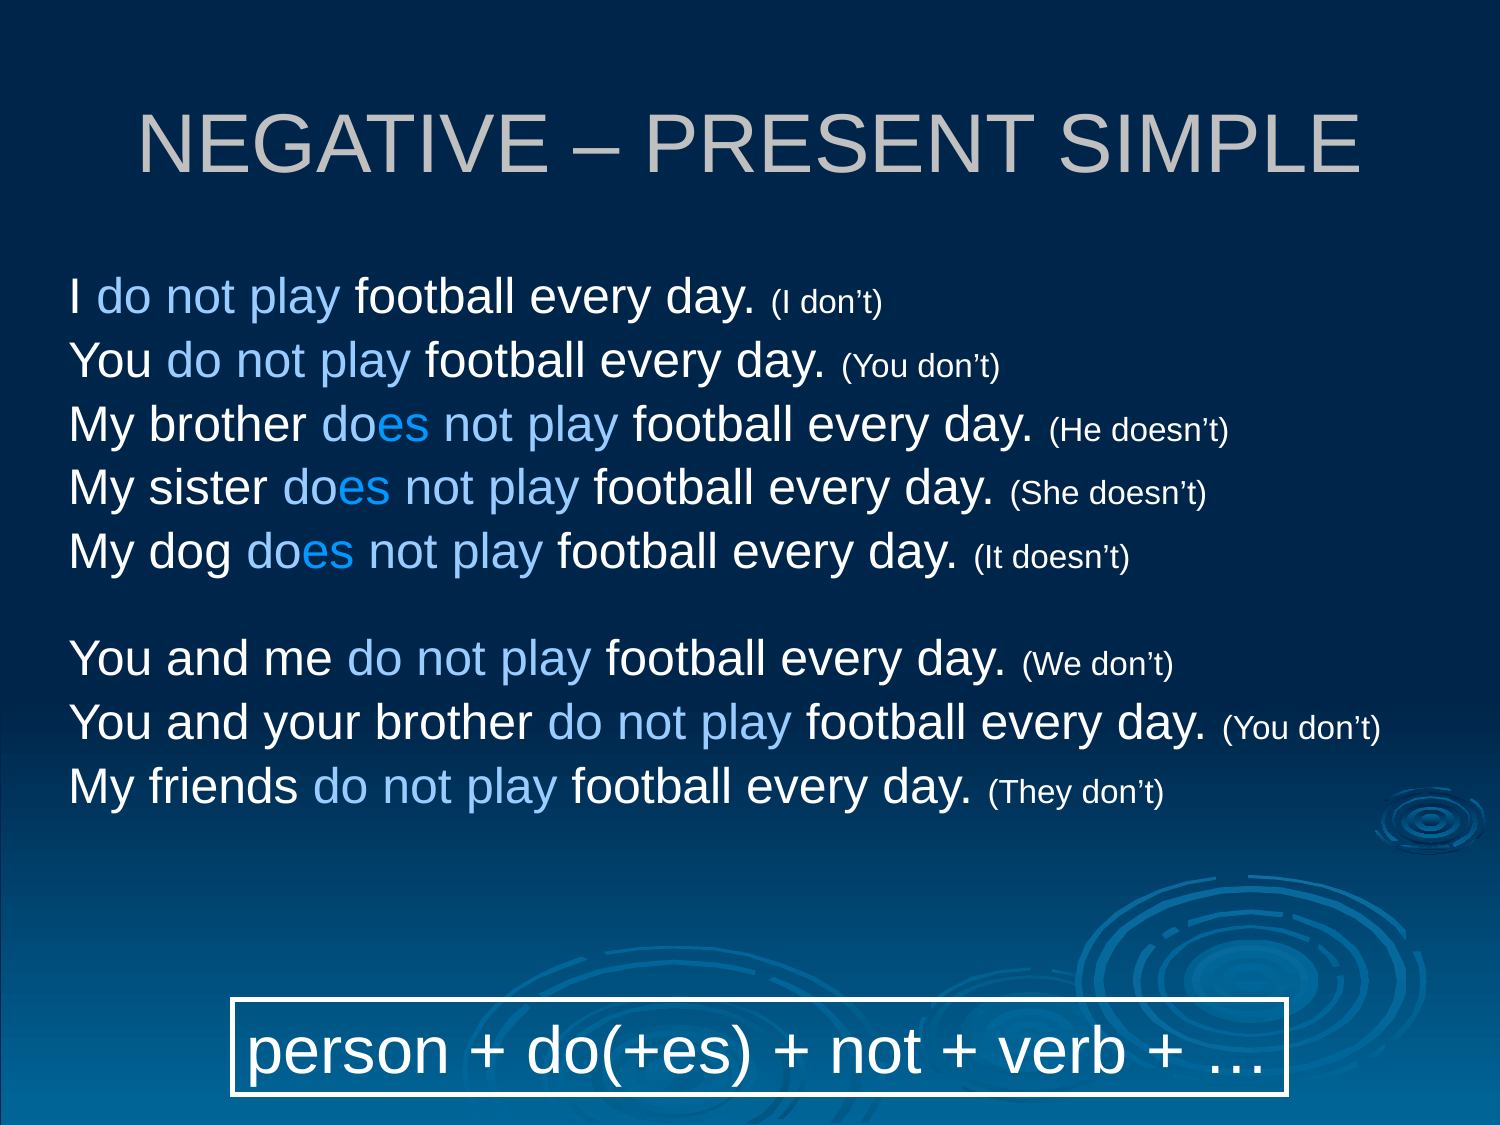

# NEGATIVE – PRESENT SIMPLE
I do not play football every day. (I don’t)
You do not play football every day. (You don’t)
My brother does not play football every day. (He doesn’t)
My sister does not play football every day. (She doesn’t)
My dog does not play football every day. (It doesn’t)
You and me do not play football every day. (We don’t)
You and your brother do not play football every day. (You don’t)
My friends do not play football every day. (They don’t)
person + do(+es) + not + verb + …